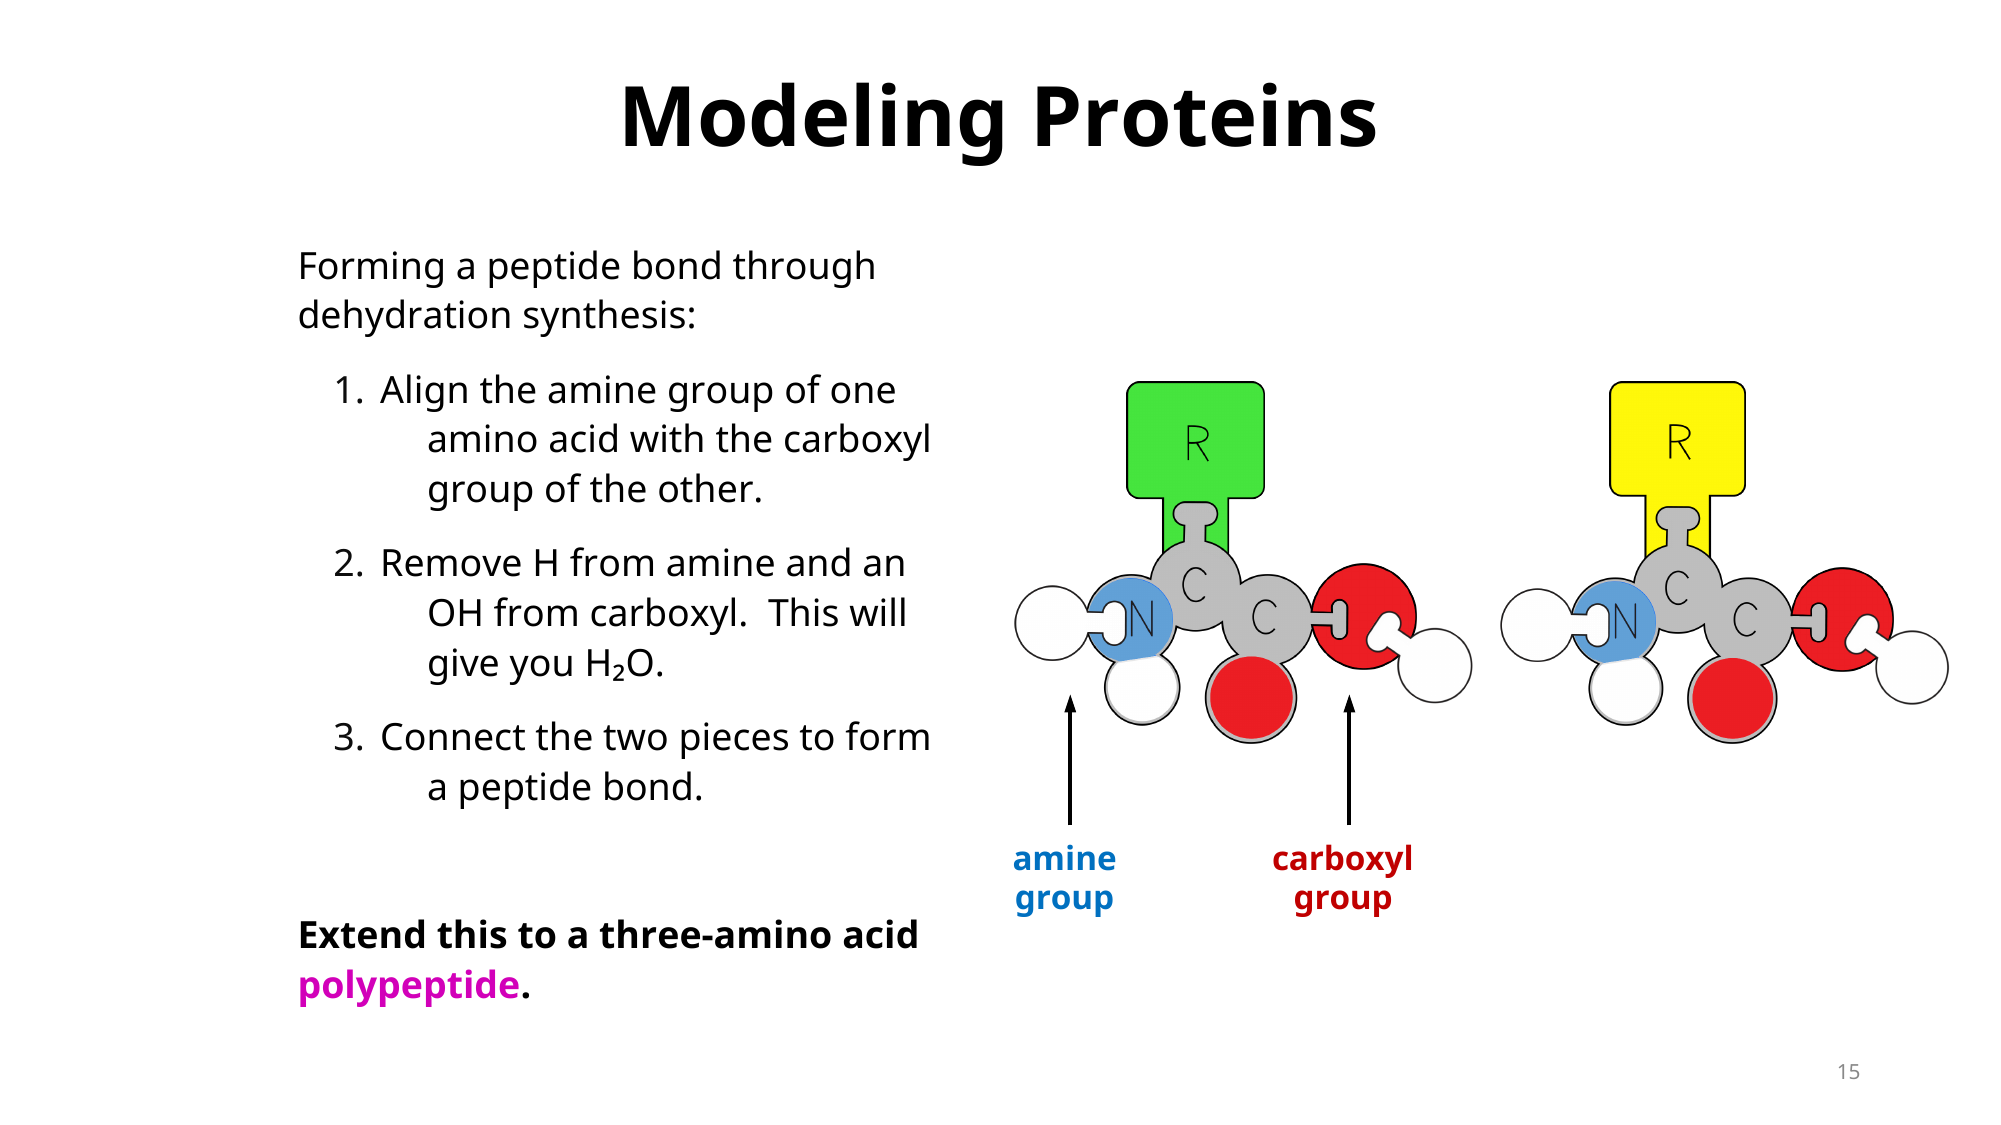

Modeling Proteins
# Forming a peptide bond through dehydration synthesis:
Align the amine group of one amino acid with the carboxyl group of the other.
Remove H from amine and an OH from carboxyl. This will give you H₂O.
Connect the two pieces to form a peptide bond.
Extend this to a three-amino acid polypeptide.
amine
group
carboxyl
group